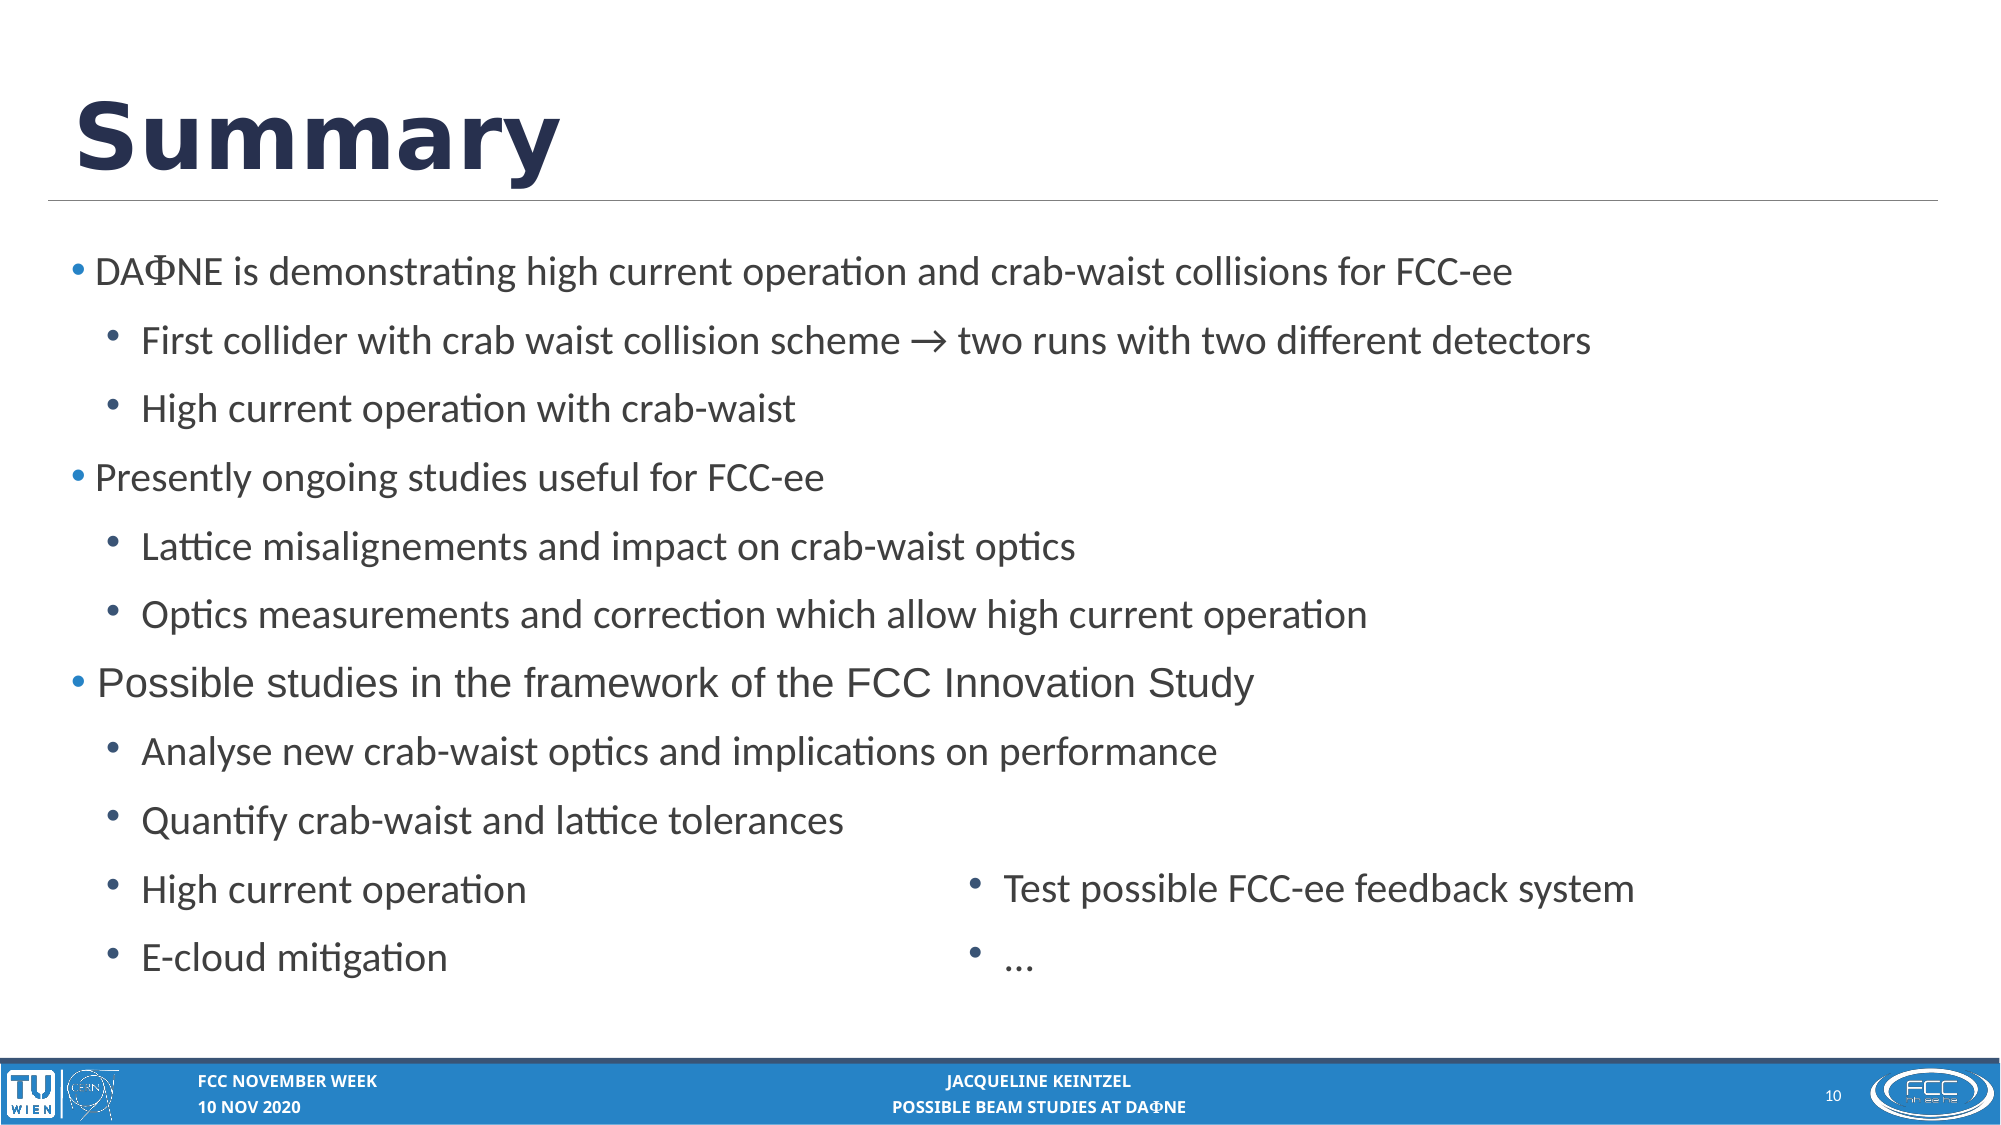

Summary
 DAΦNE is demonstrating high current operation and crab-waist collisions for FCC-ee
First collider with crab waist collision scheme → two runs with two different detectors
High current operation with crab-waist
 Presently ongoing studies useful for FCC-ee
Lattice misalignements and impact on crab-waist optics
Optics measurements and correction which allow high current operation
 Possible studies in the framework of the FCC Innovation Study
Analyse new crab-waist optics and implications on performance
Quantify crab-waist and lattice tolerances
High current operation
E-cloud mitigation
Test possible FCC-ee feedback system
...